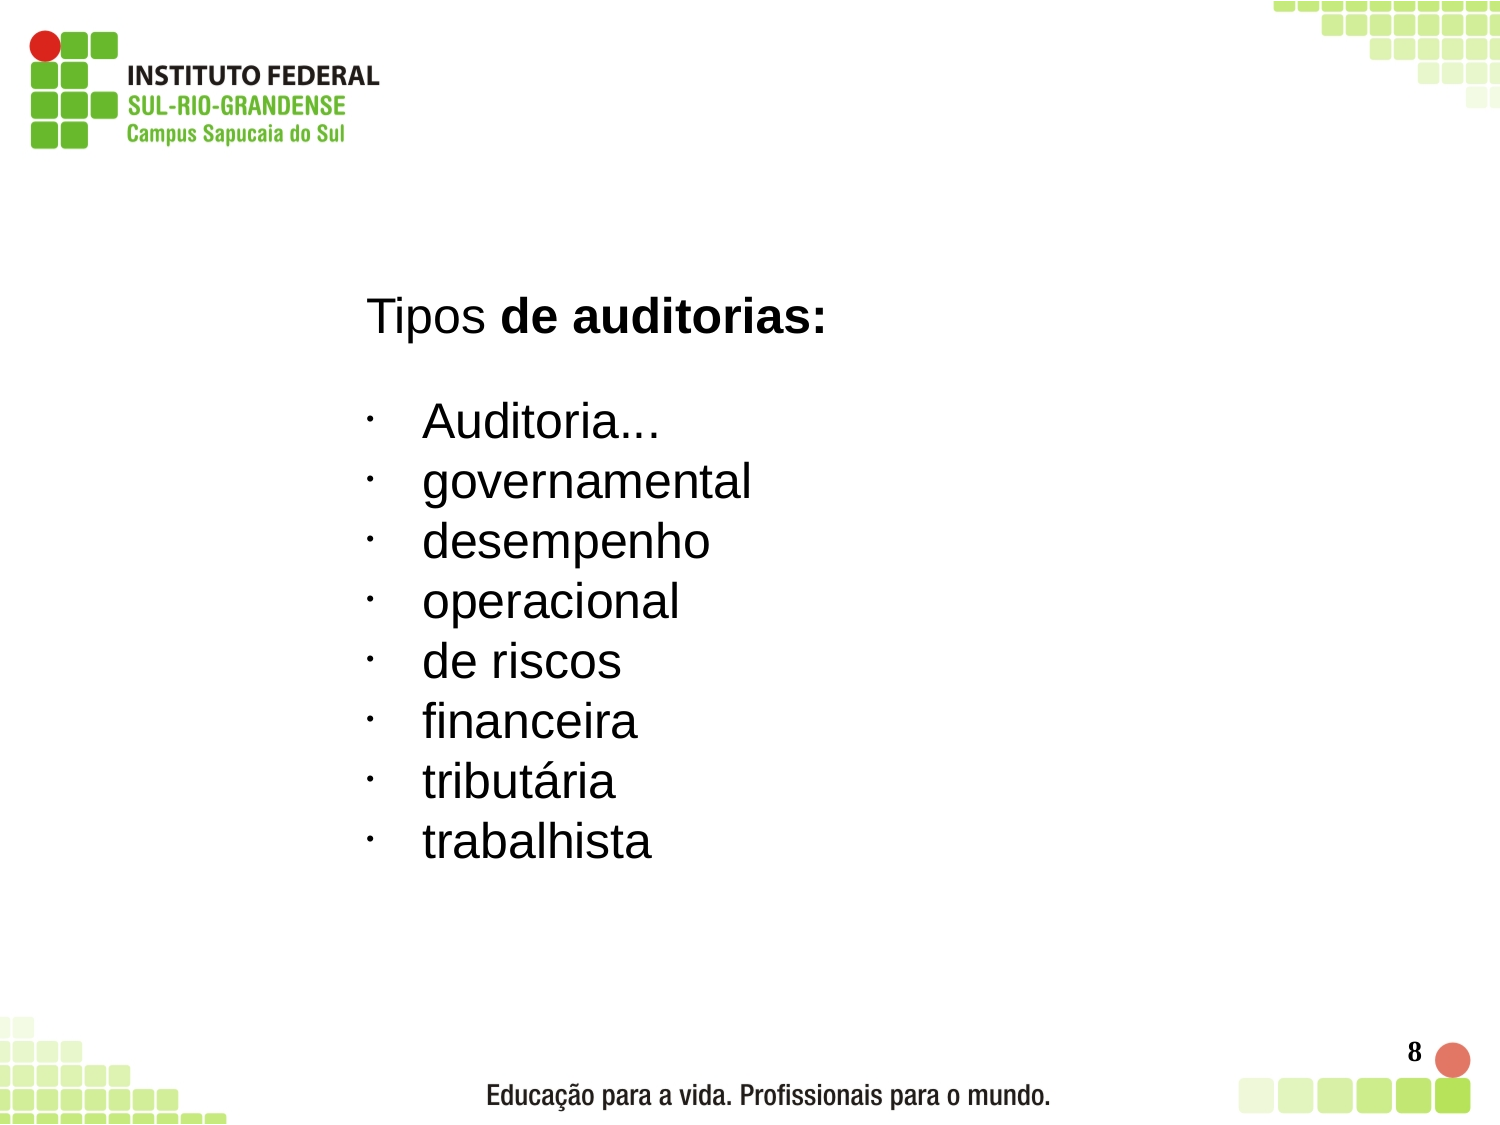

Tipos de auditorias:
Auditoria...
governamental
desempenho
operacional
de riscos
financeira
tributária
trabalhista